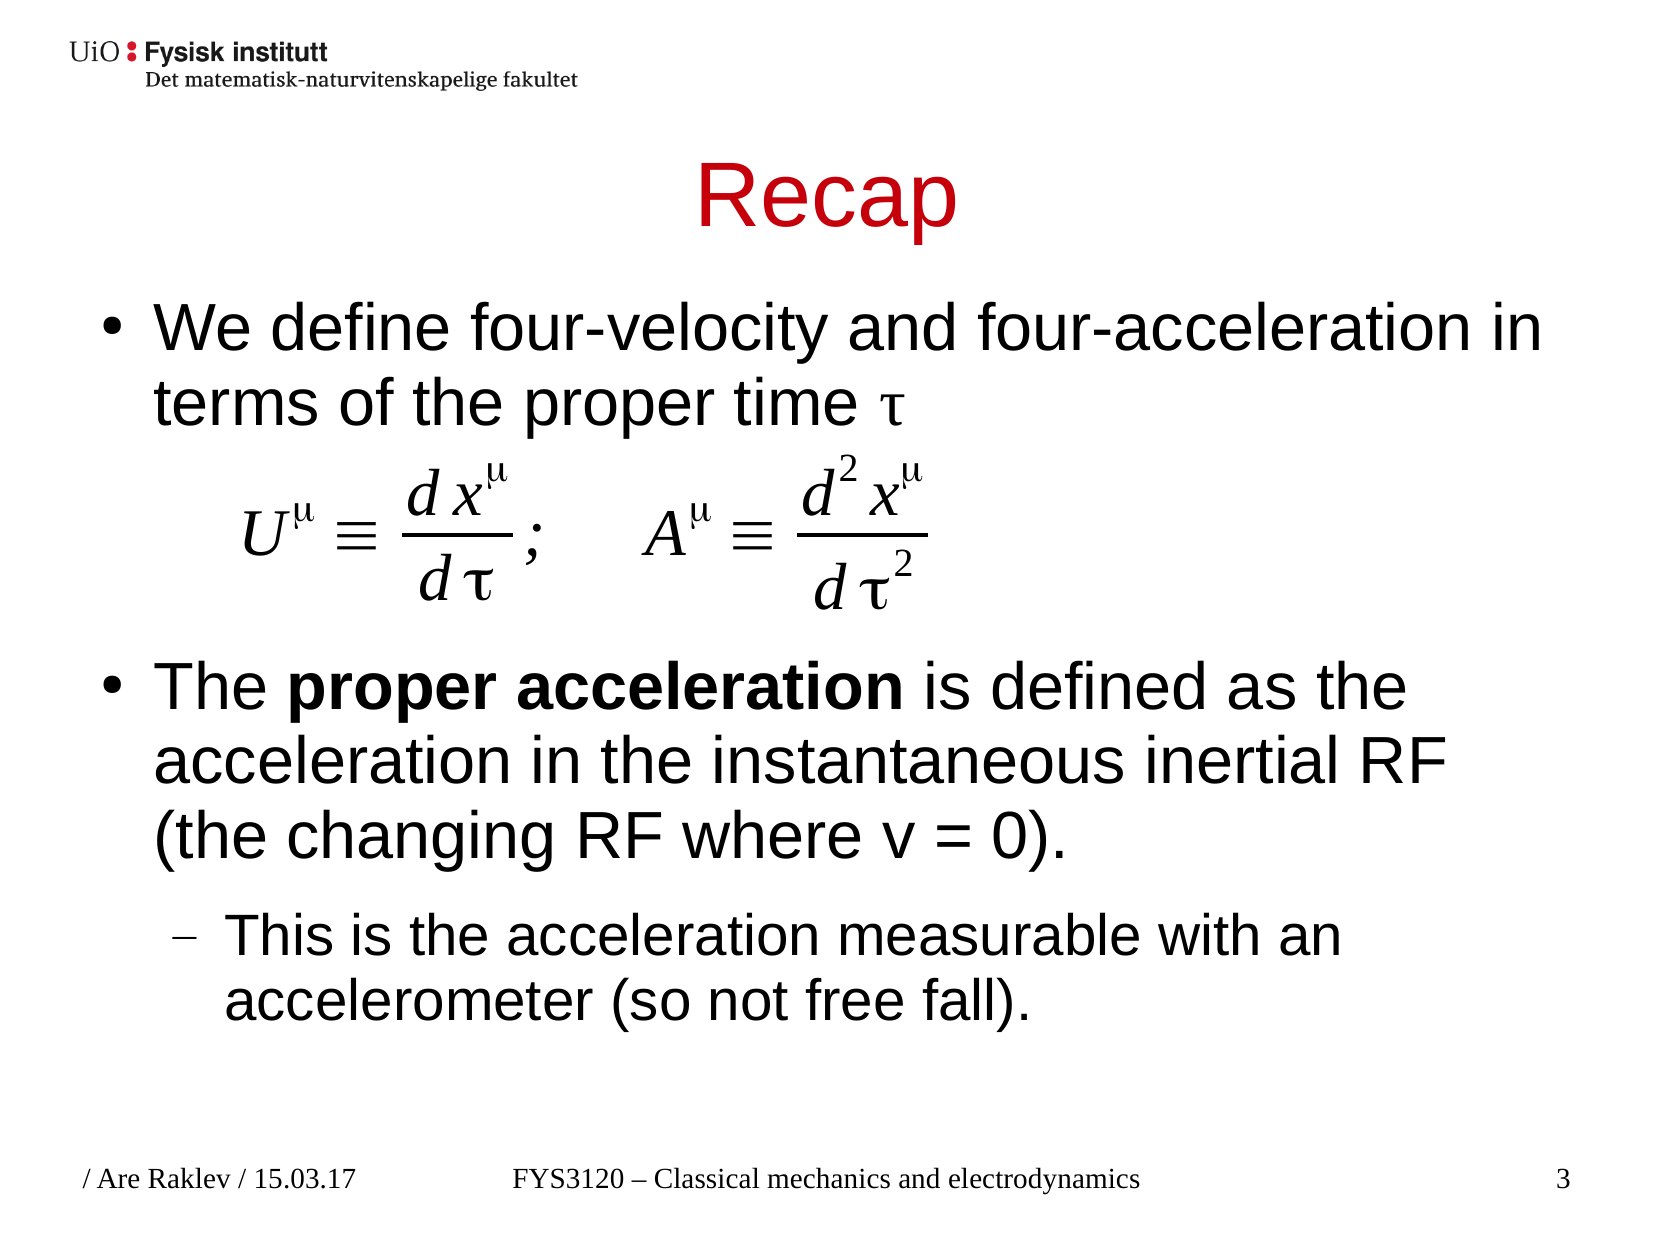

# Recap
We define four-velocity and four-acceleration in terms of the proper time τ
The proper acceleration is defined as the acceleration in the instantaneous inertial RF (the changing RF where v = 0).
This is the acceleration measurable with an accelerometer (so not free fall).
/ Are Raklev / 15.03.17
FYS3120 – Classical mechanics and electrodynamics
3